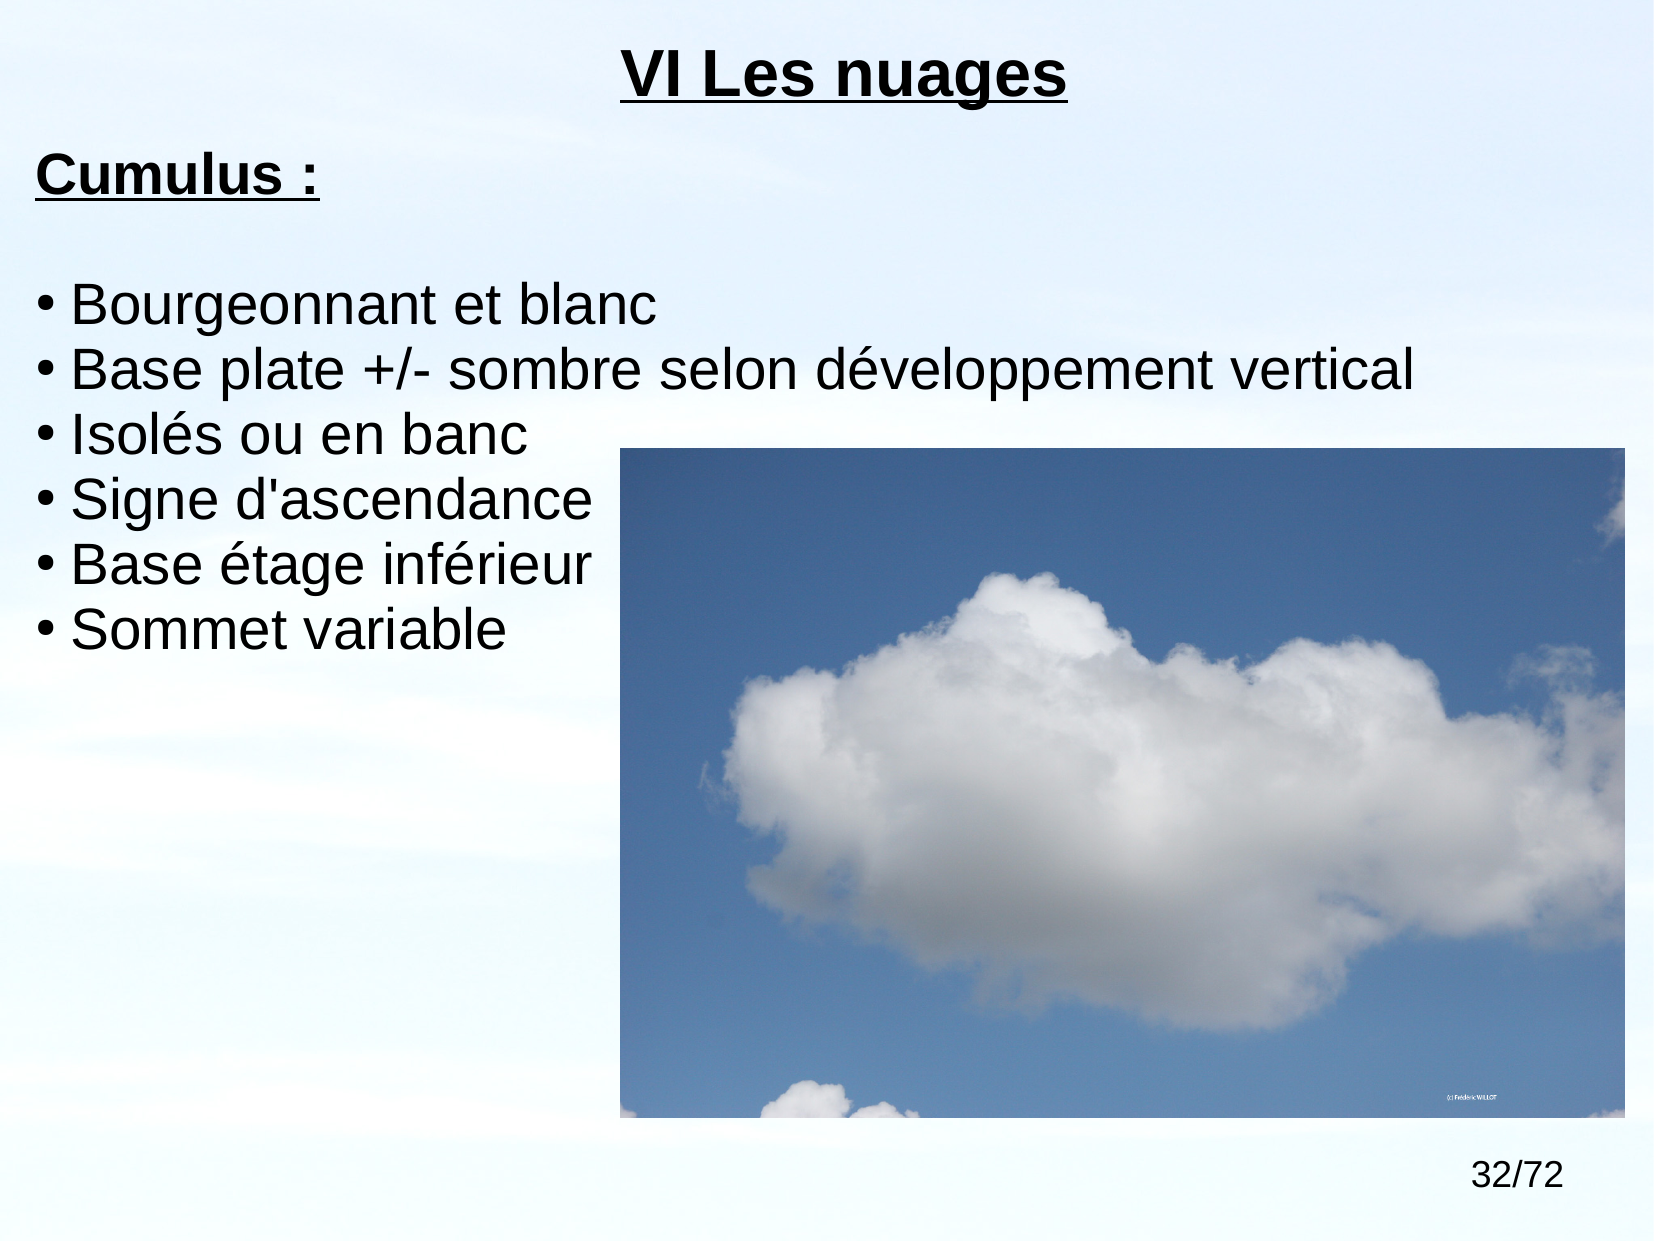

# VI Les nuages
Cumulus :
Bourgeonnant et blanc
Base plate +/- sombre selon développement vertical
Isolés ou en banc
Signe d'ascendance
Base étage inférieur
Sommet variable